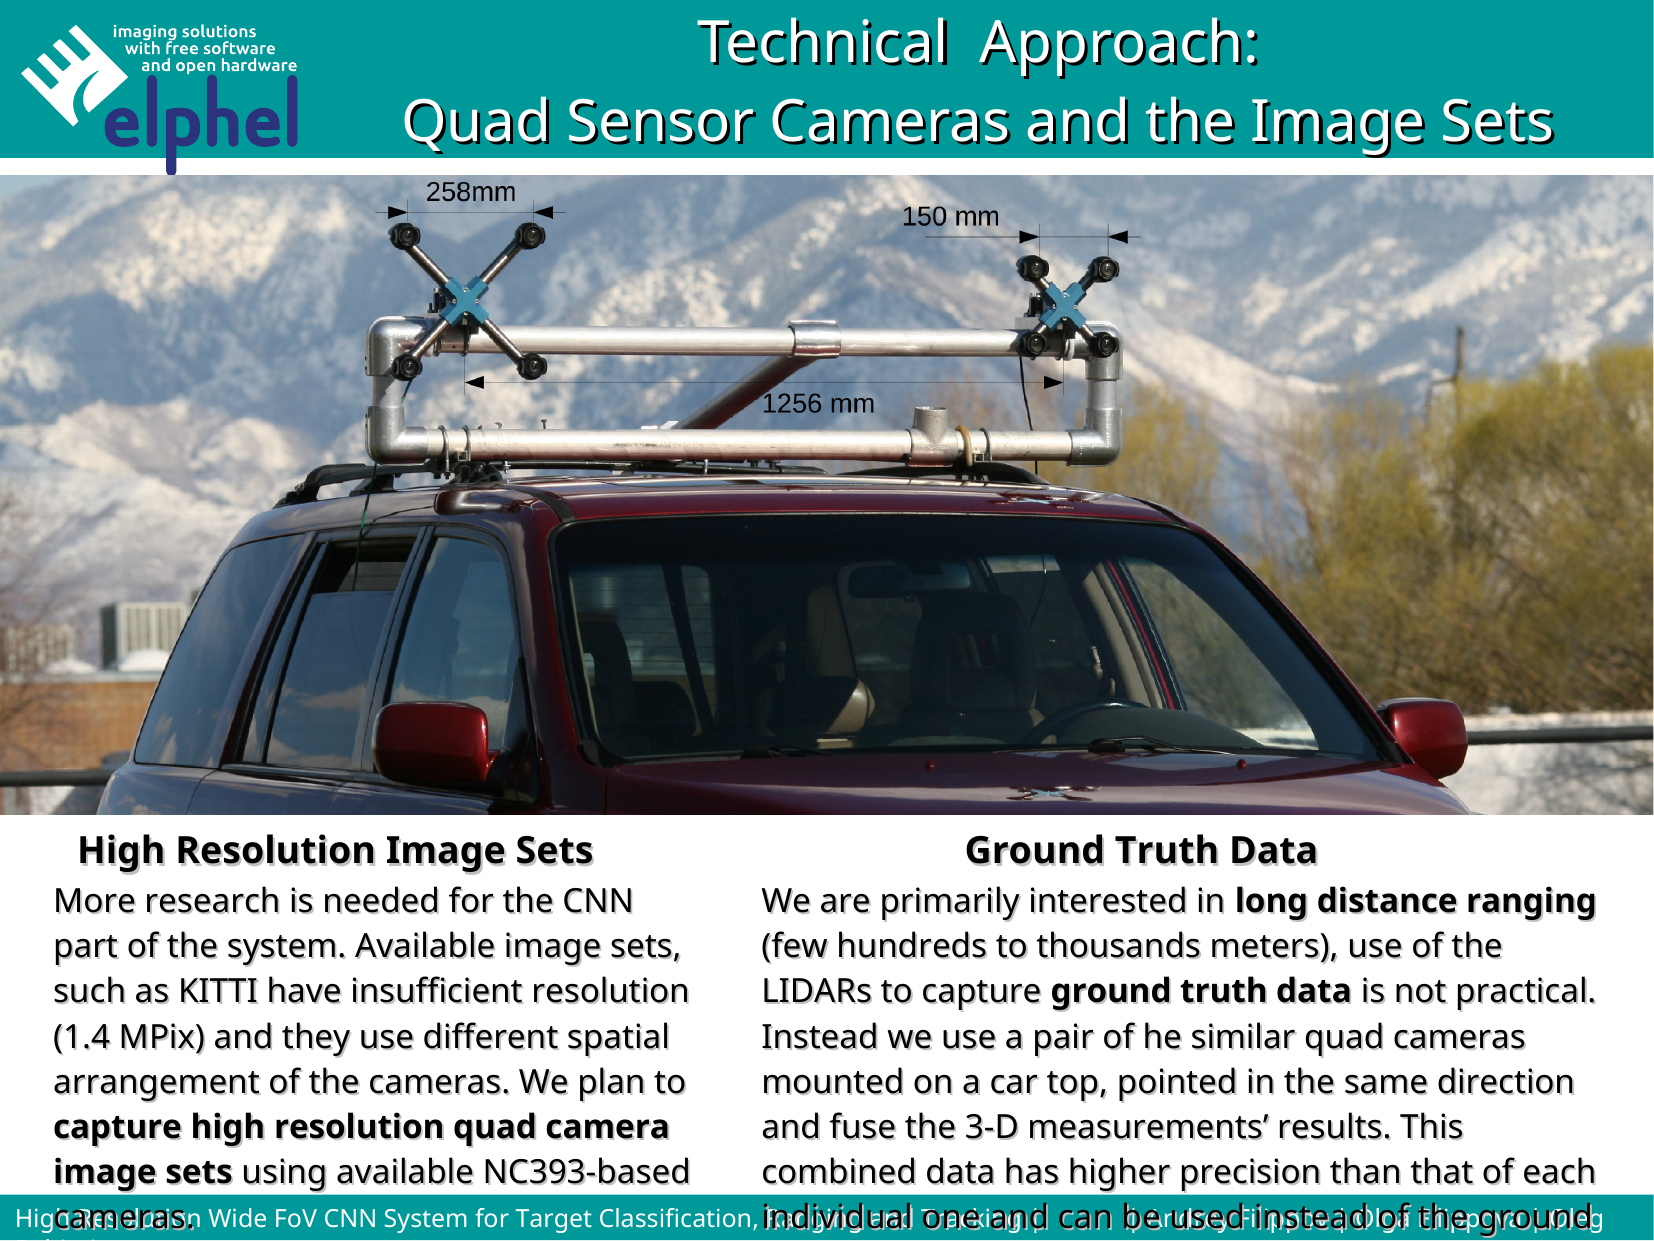

# Technical Approach: Quad Sensor Cameras and the Image Sets
High Resolution Image Sets
Ground Truth Data
More research is needed for the CNN part of the system. Available image sets, such as KITTI have insufficient resolution (1.4 MPix) and they use different spatial arrangement of the cameras. We plan to capture high resolution quad camera image sets using available NC393-based cameras.
We are primarily interested in long distance ranging (few hundreds to thousands meters), use of the LIDARs to capture ground truth data is not practical. Instead we use a pair of he similar quad cameras mounted on a car top, pointed in the same direction and fuse the 3-D measurements’ results. This combined data has higher precision than that of each individual one and can be used instead of the ground truth data for them.